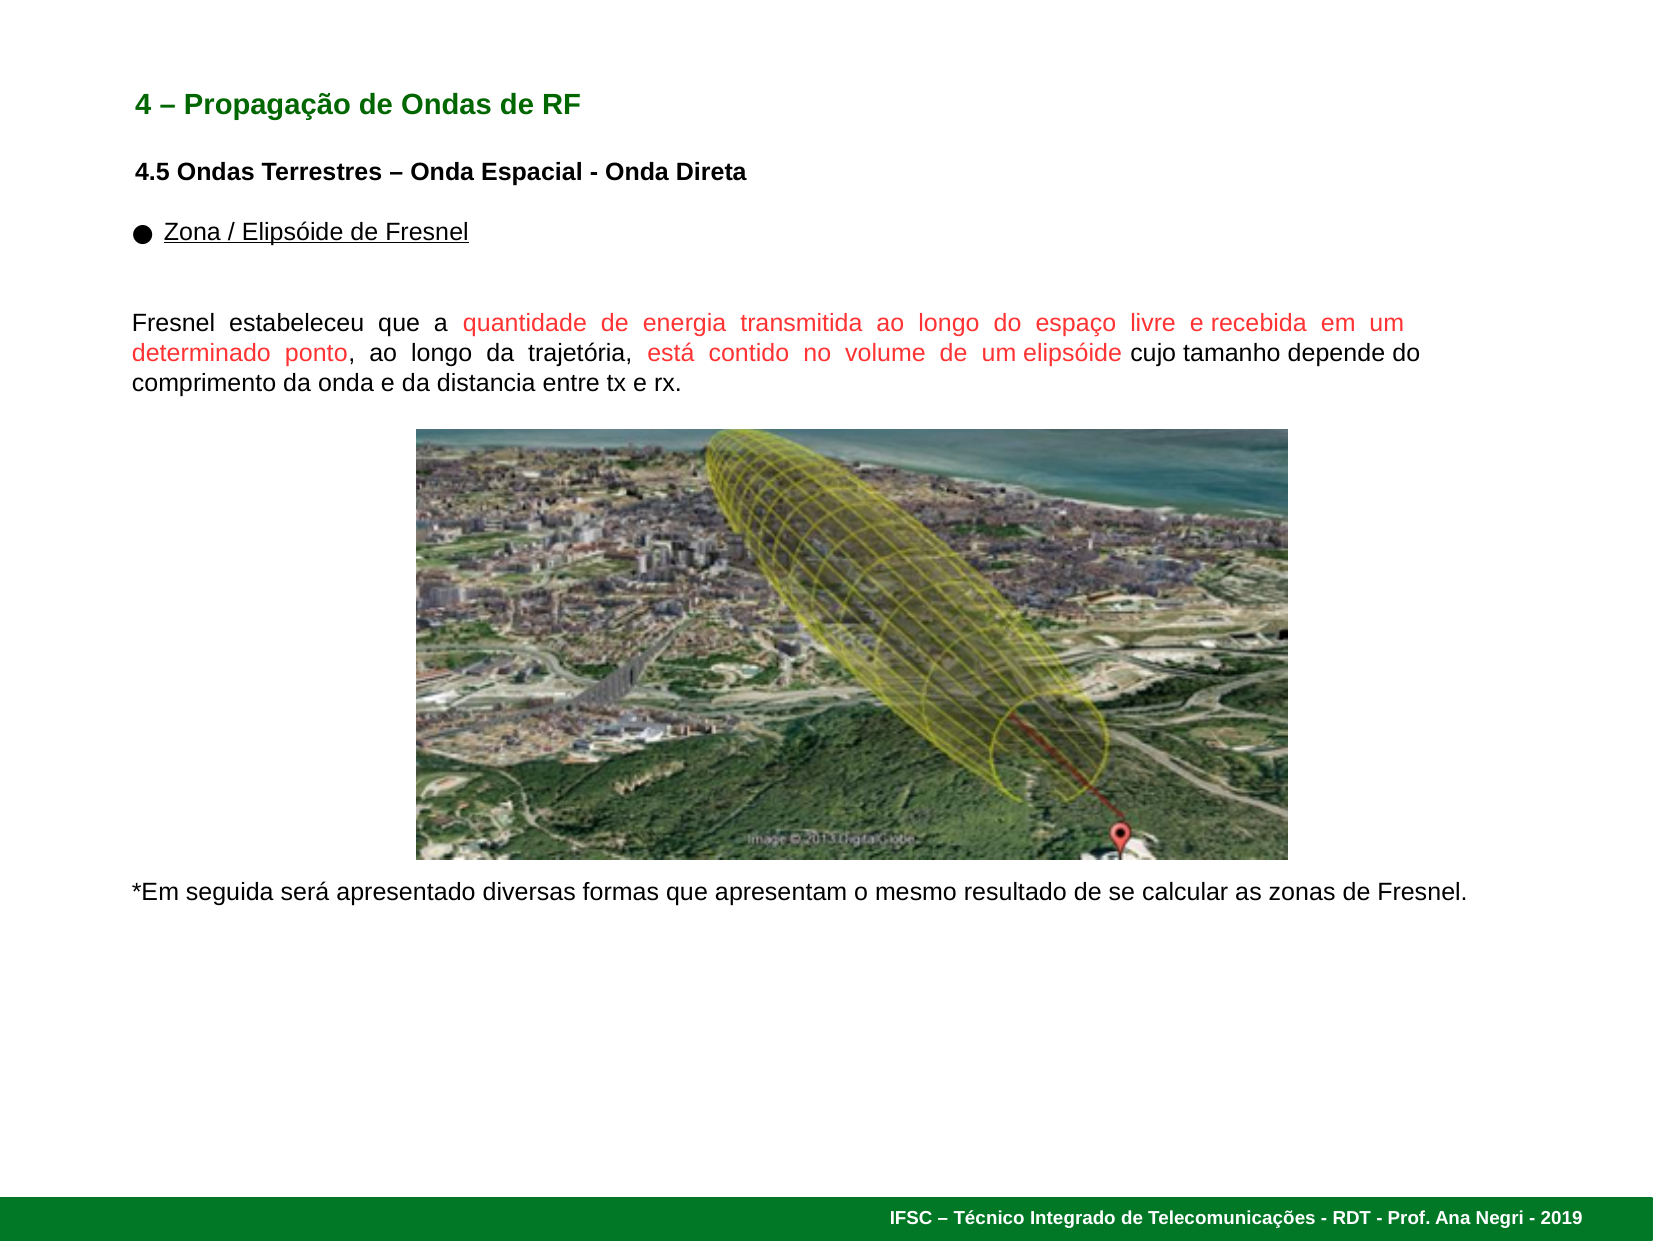

4 – Propagação de Ondas de RF
4.5 Ondas Terrestres – Onda Espacial - Onda Direta
Zona / Elipsóide de Fresnel
Fresnel estabeleceu que a quantidade de energia transmitida ao longo do espaço livre e recebida em um determinado ponto, ao longo da trajetória, está contido no volume de um elipsóide cujo tamanho depende do comprimento da onda e da distancia entre tx e rx.
*Em seguida será apresentado diversas formas que apresentam o mesmo resultado de se calcular as zonas de Fresnel.
IFSC – Técnico Integrado de Telecomunicações - RDT - Prof. Ana Negri - 2019